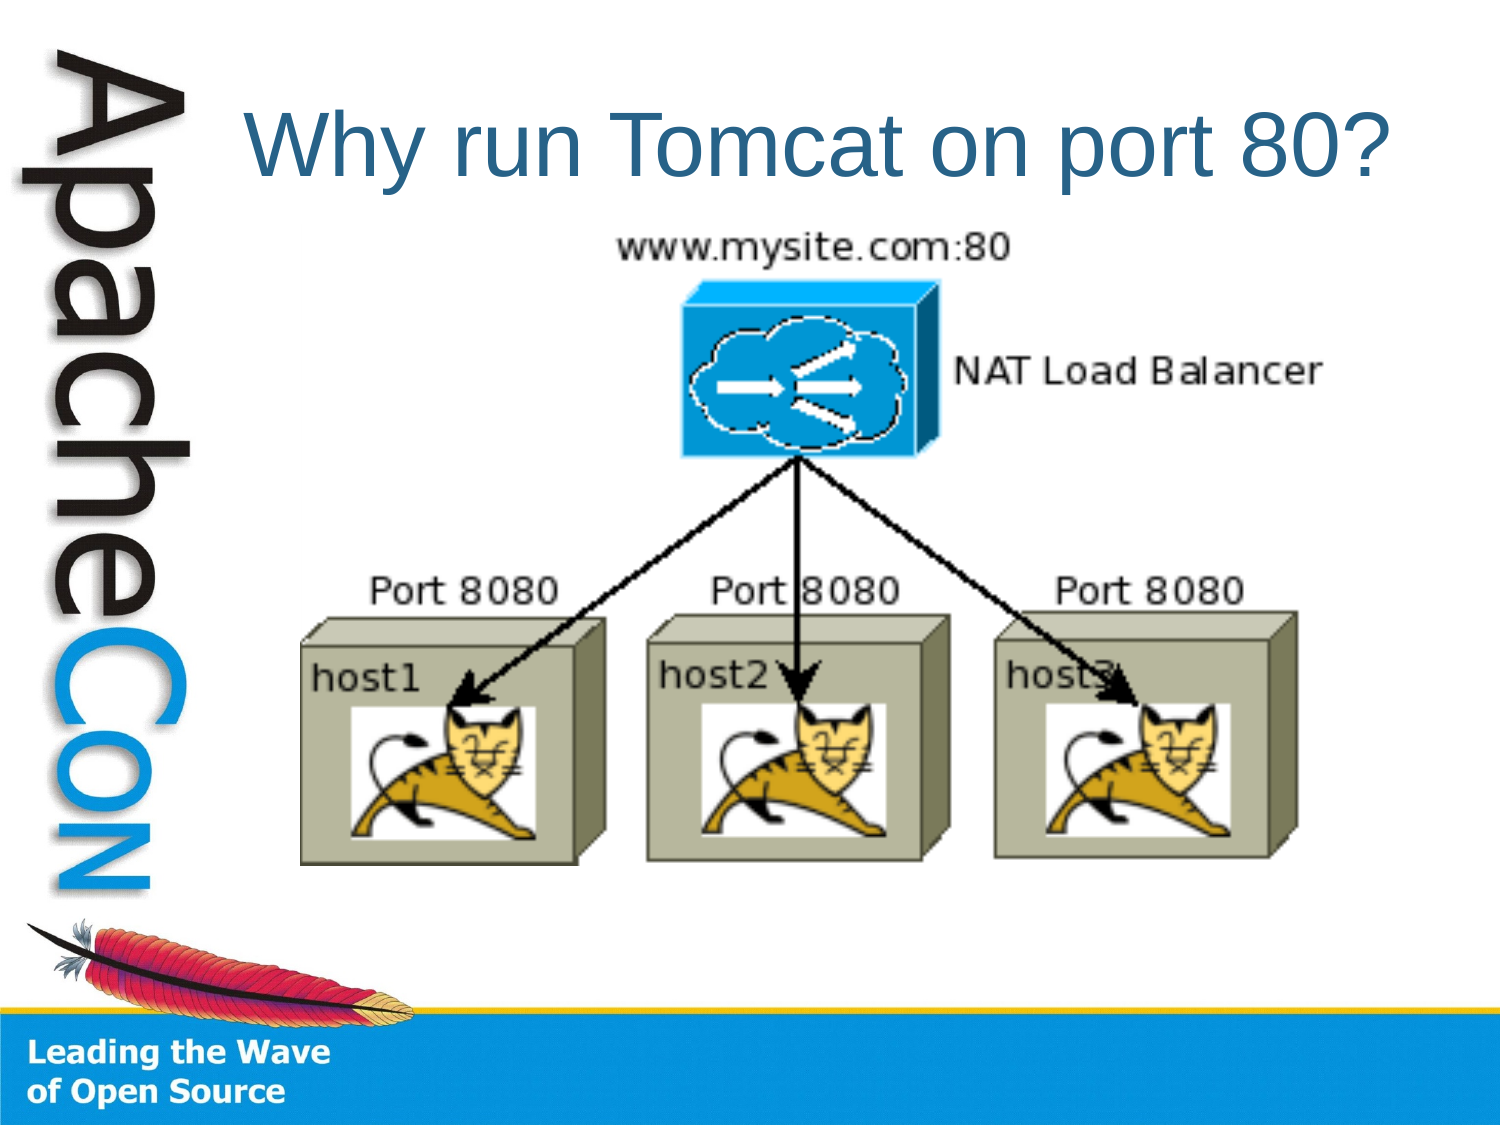

# Why run Tomcat on port 80?